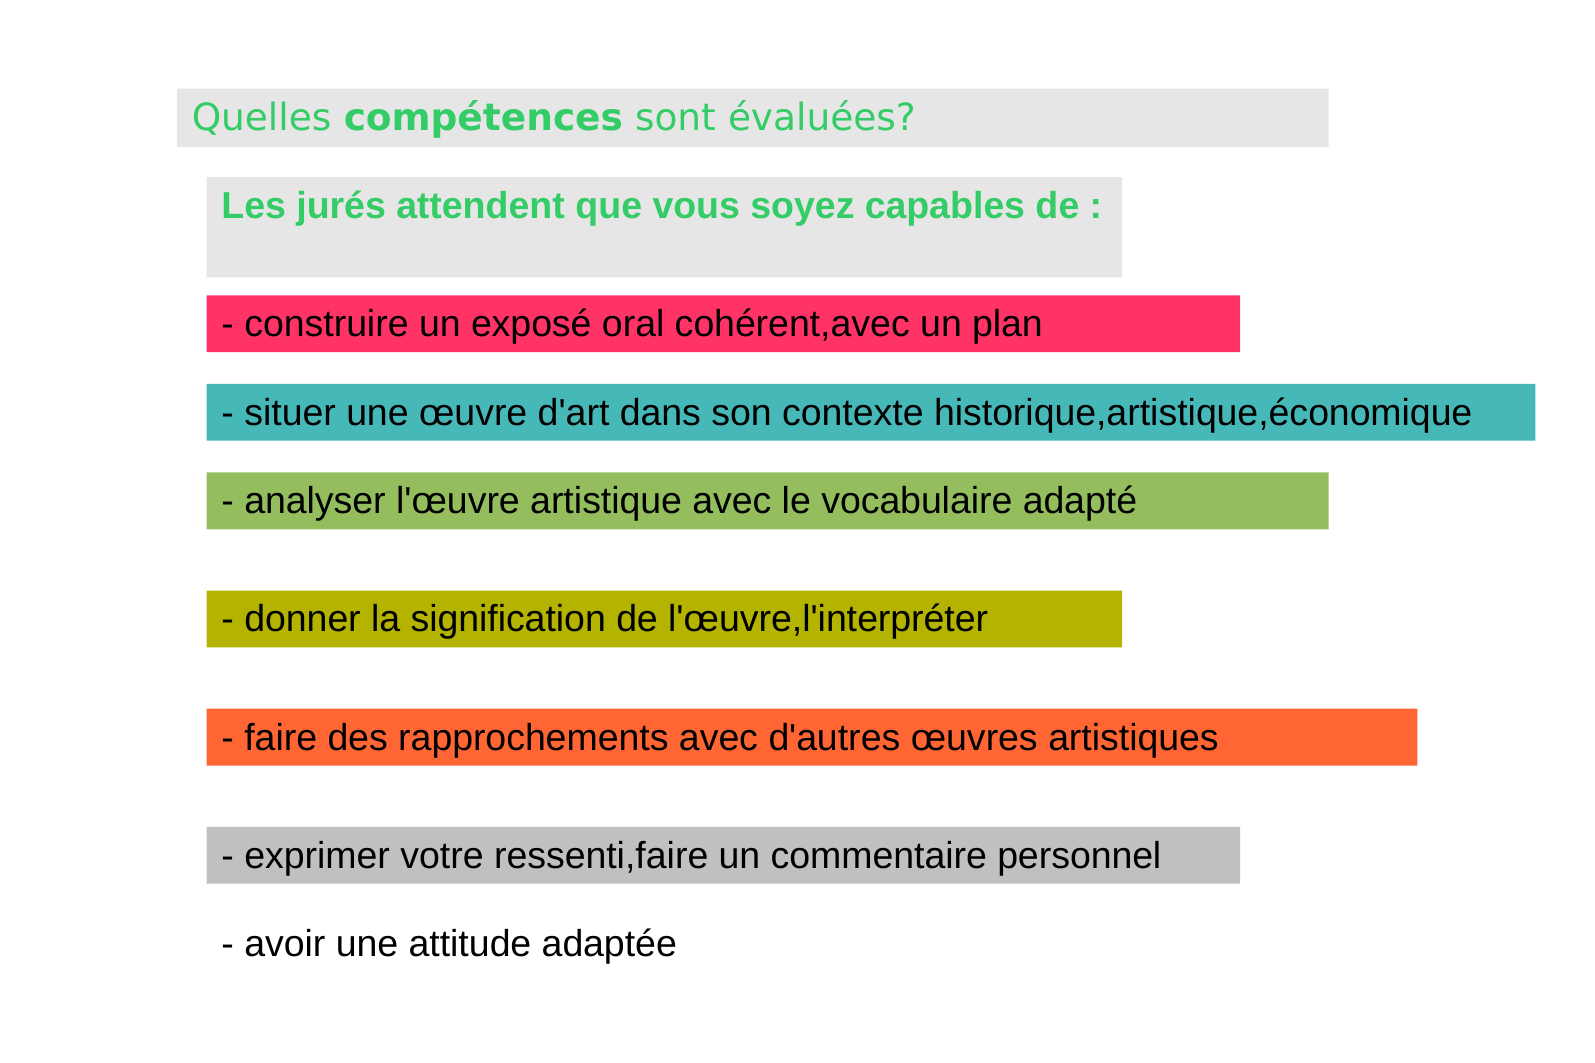

Quelles compétences sont évaluées?
Les jurés attendent que vous soyez capables de :
- construire un exposé oral cohérent,avec un plan
- situer une œuvre d'art dans son contexte historique,artistique,économique
- analyser l'œuvre artistique avec le vocabulaire adapté
- donner la signification de l'œuvre,l'interpréter
- faire des rapprochements avec d'autres œuvres artistiques
- exprimer votre ressenti,faire un commentaire personnel
- avoir une attitude adaptée